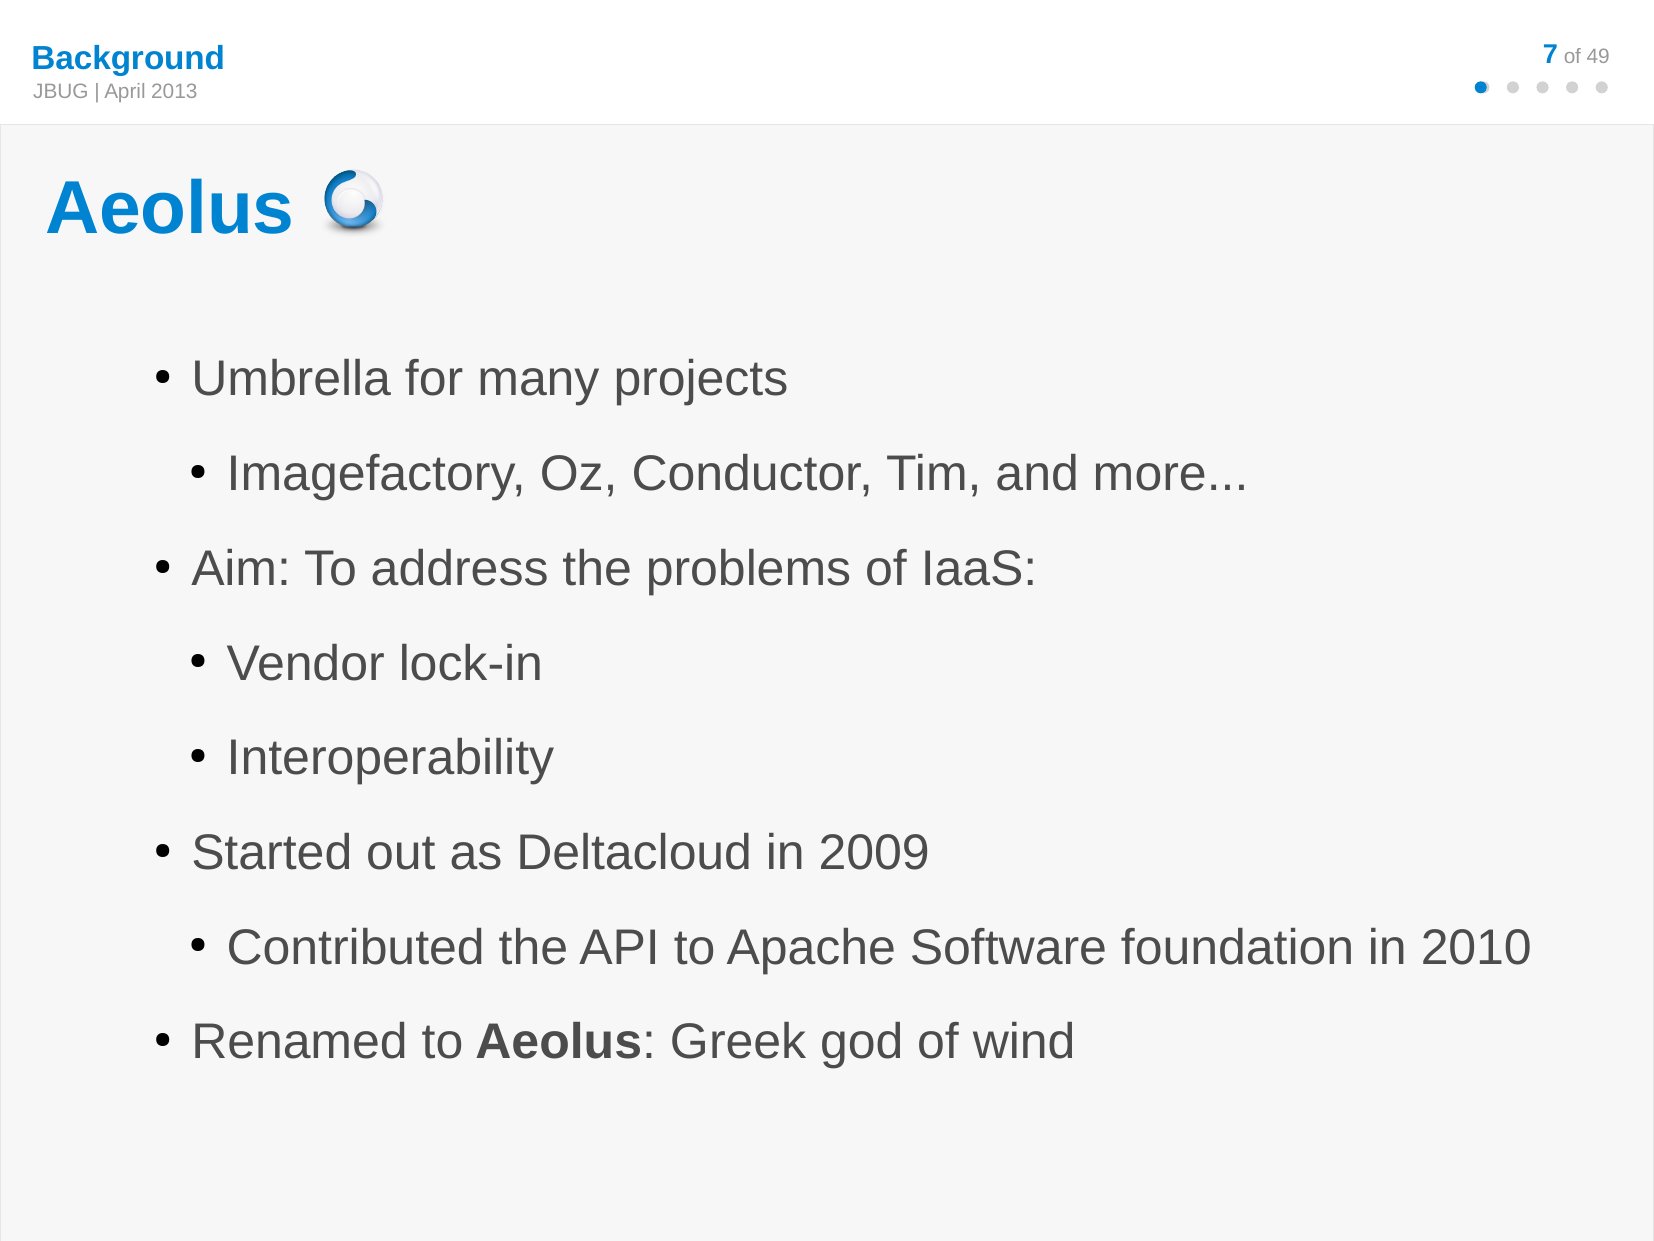

 of 49
Background
# JBUG | April 2013
Aeolus
Umbrella for many projects
Imagefactory, Oz, Conductor, Tim, and more...
Aim: To address the problems of IaaS:
Vendor lock-in
Interoperability
Started out as Deltacloud in 2009
Contributed the API to Apache Software foundation in 2010
Renamed to Aeolus: Greek god of wind